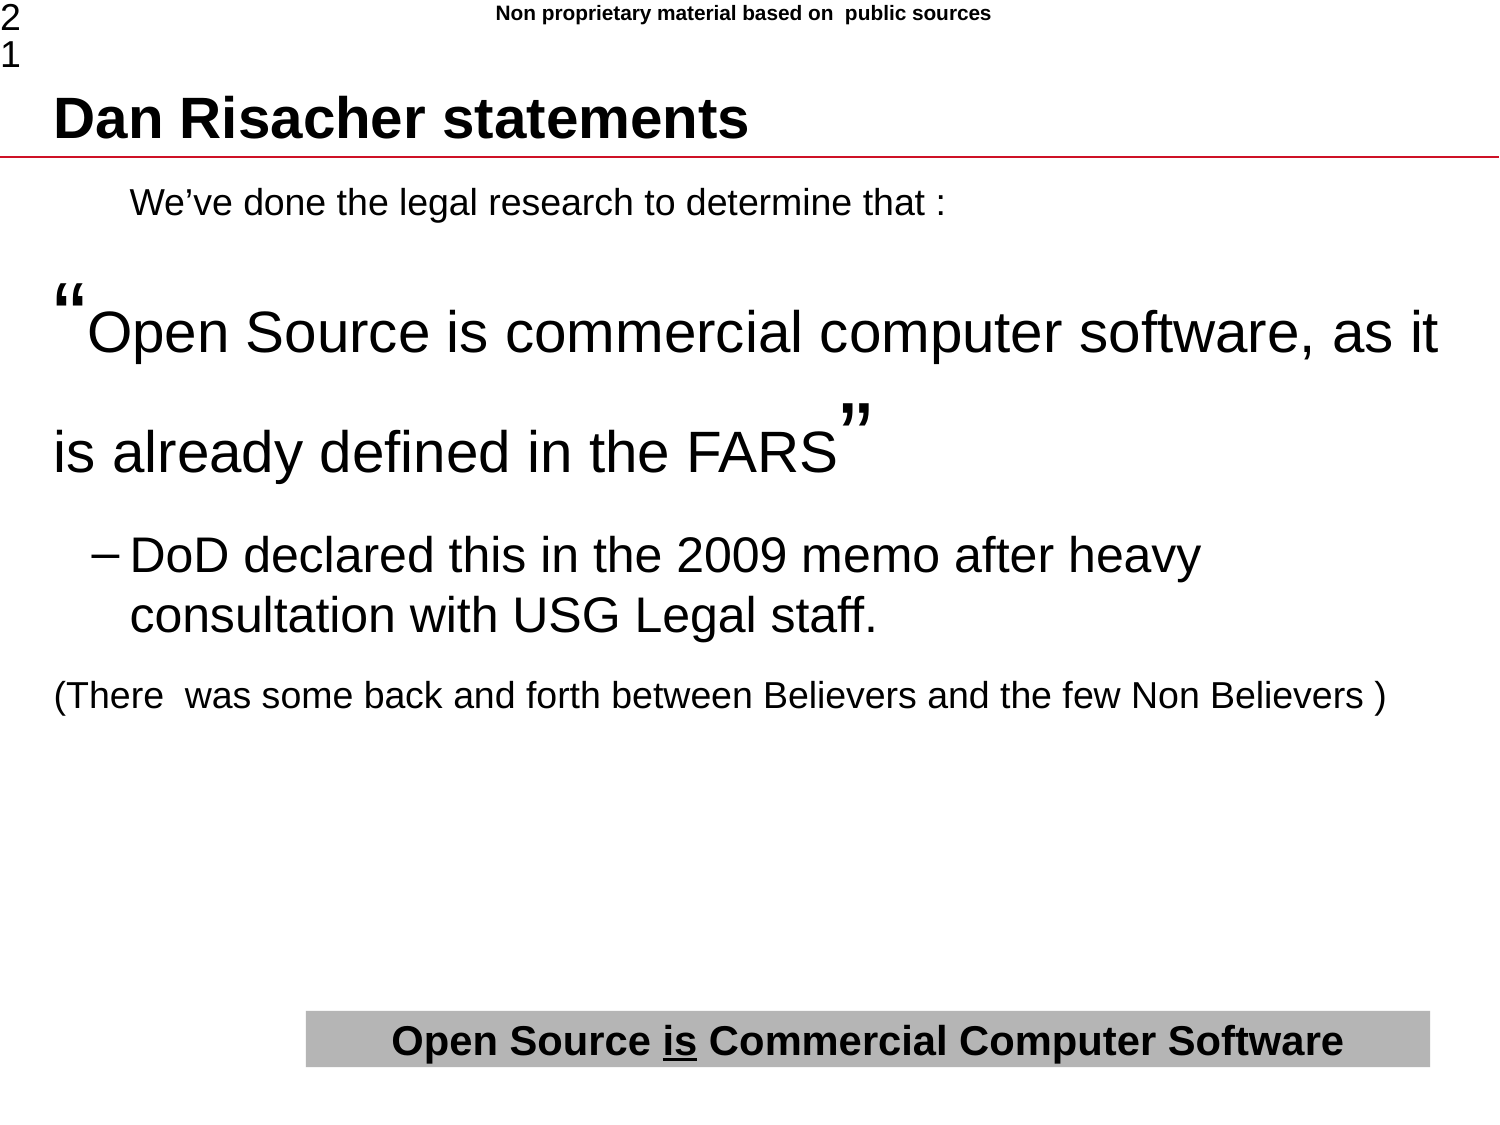

# Dan Risacher statements
We’ve done the legal research to determine that :
“Open Source is commercial computer software, as it is already defined in the FARS”
DoD declared this in the 2009 memo after heavy consultation with USG Legal staff.
(There was some back and forth between Believers and the few Non Believers )
Open Source is Commercial Computer Software